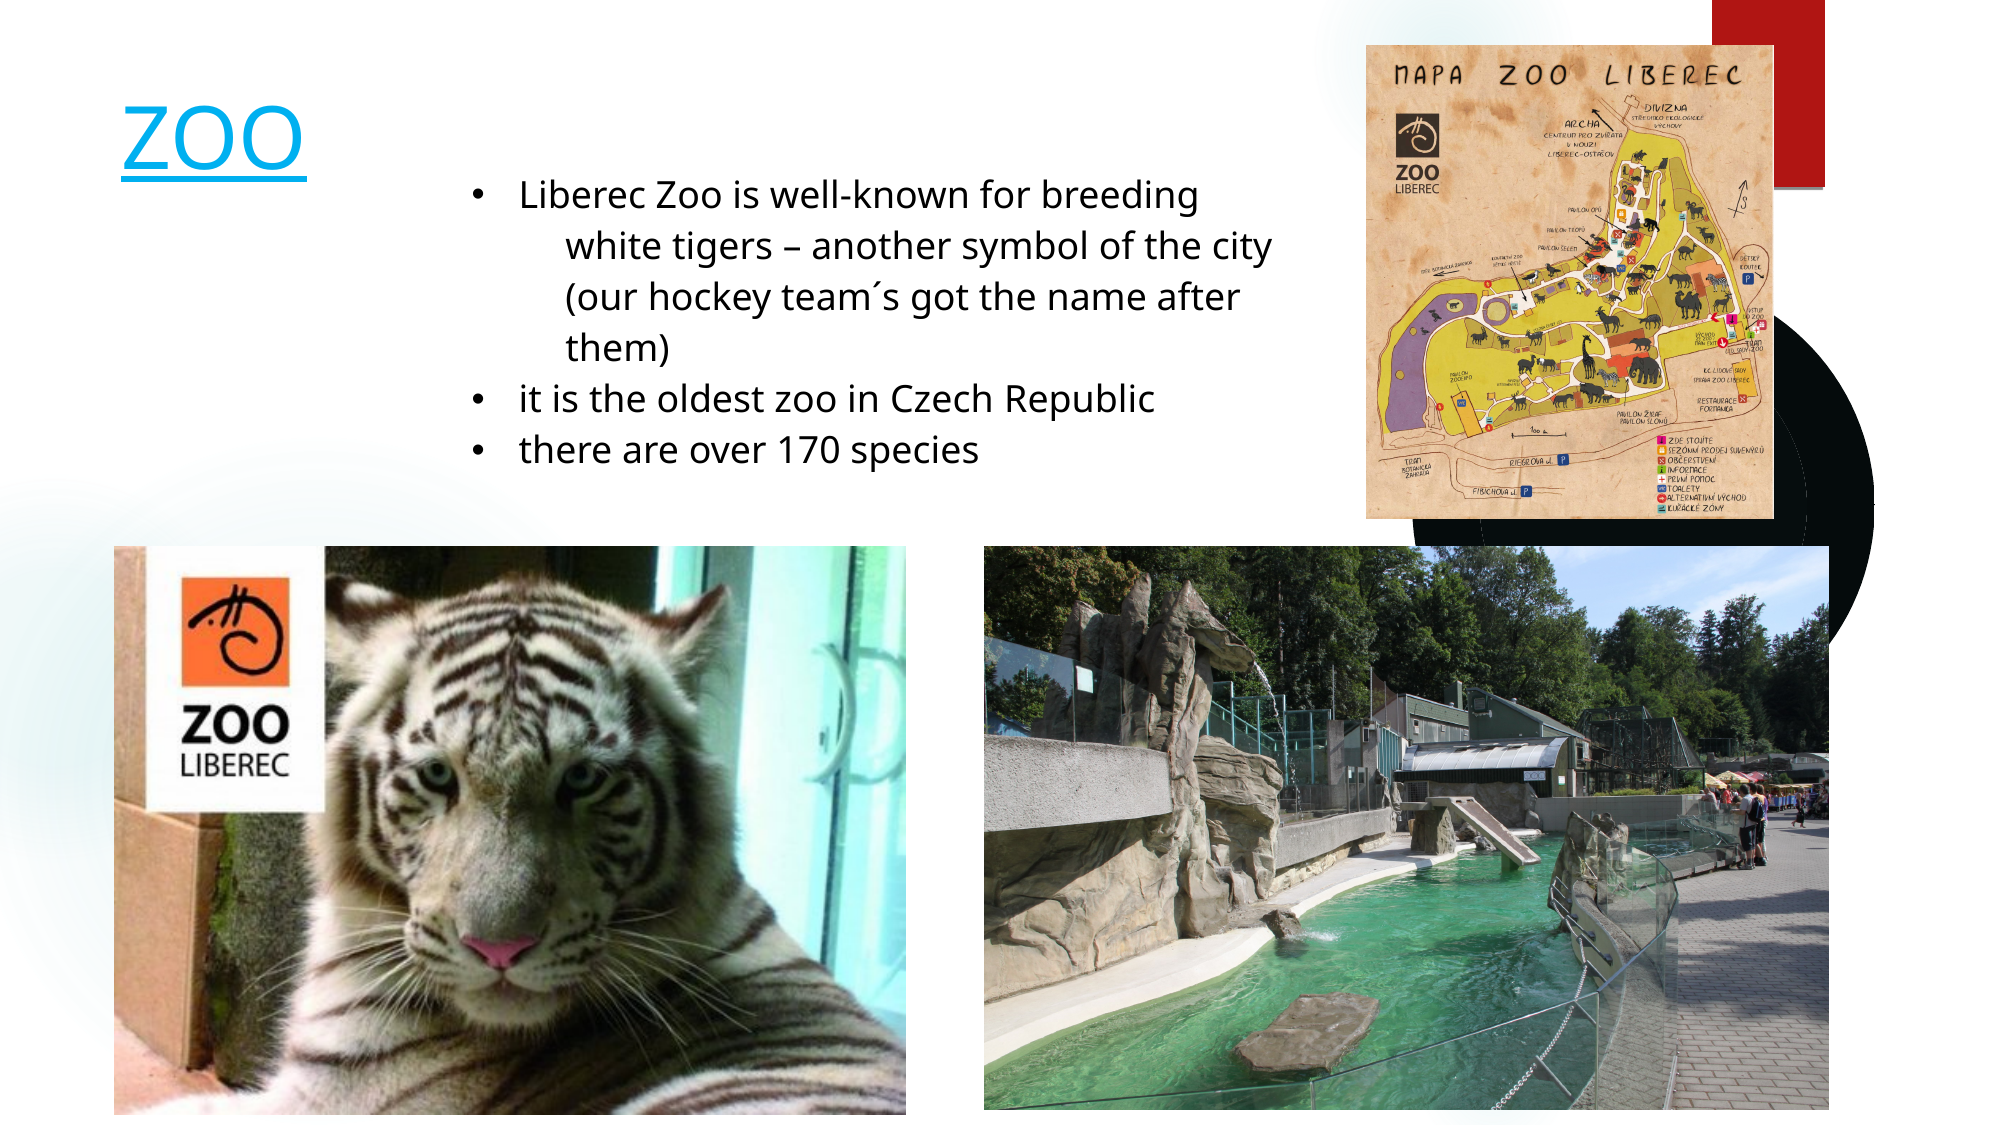

# ZOO
Liberec Zoo is well-known for breeding white tigers – another symbol of the city (our hockey team´s got the name after them)
it is the oldest zoo in Czech Republic
there are over 170 species